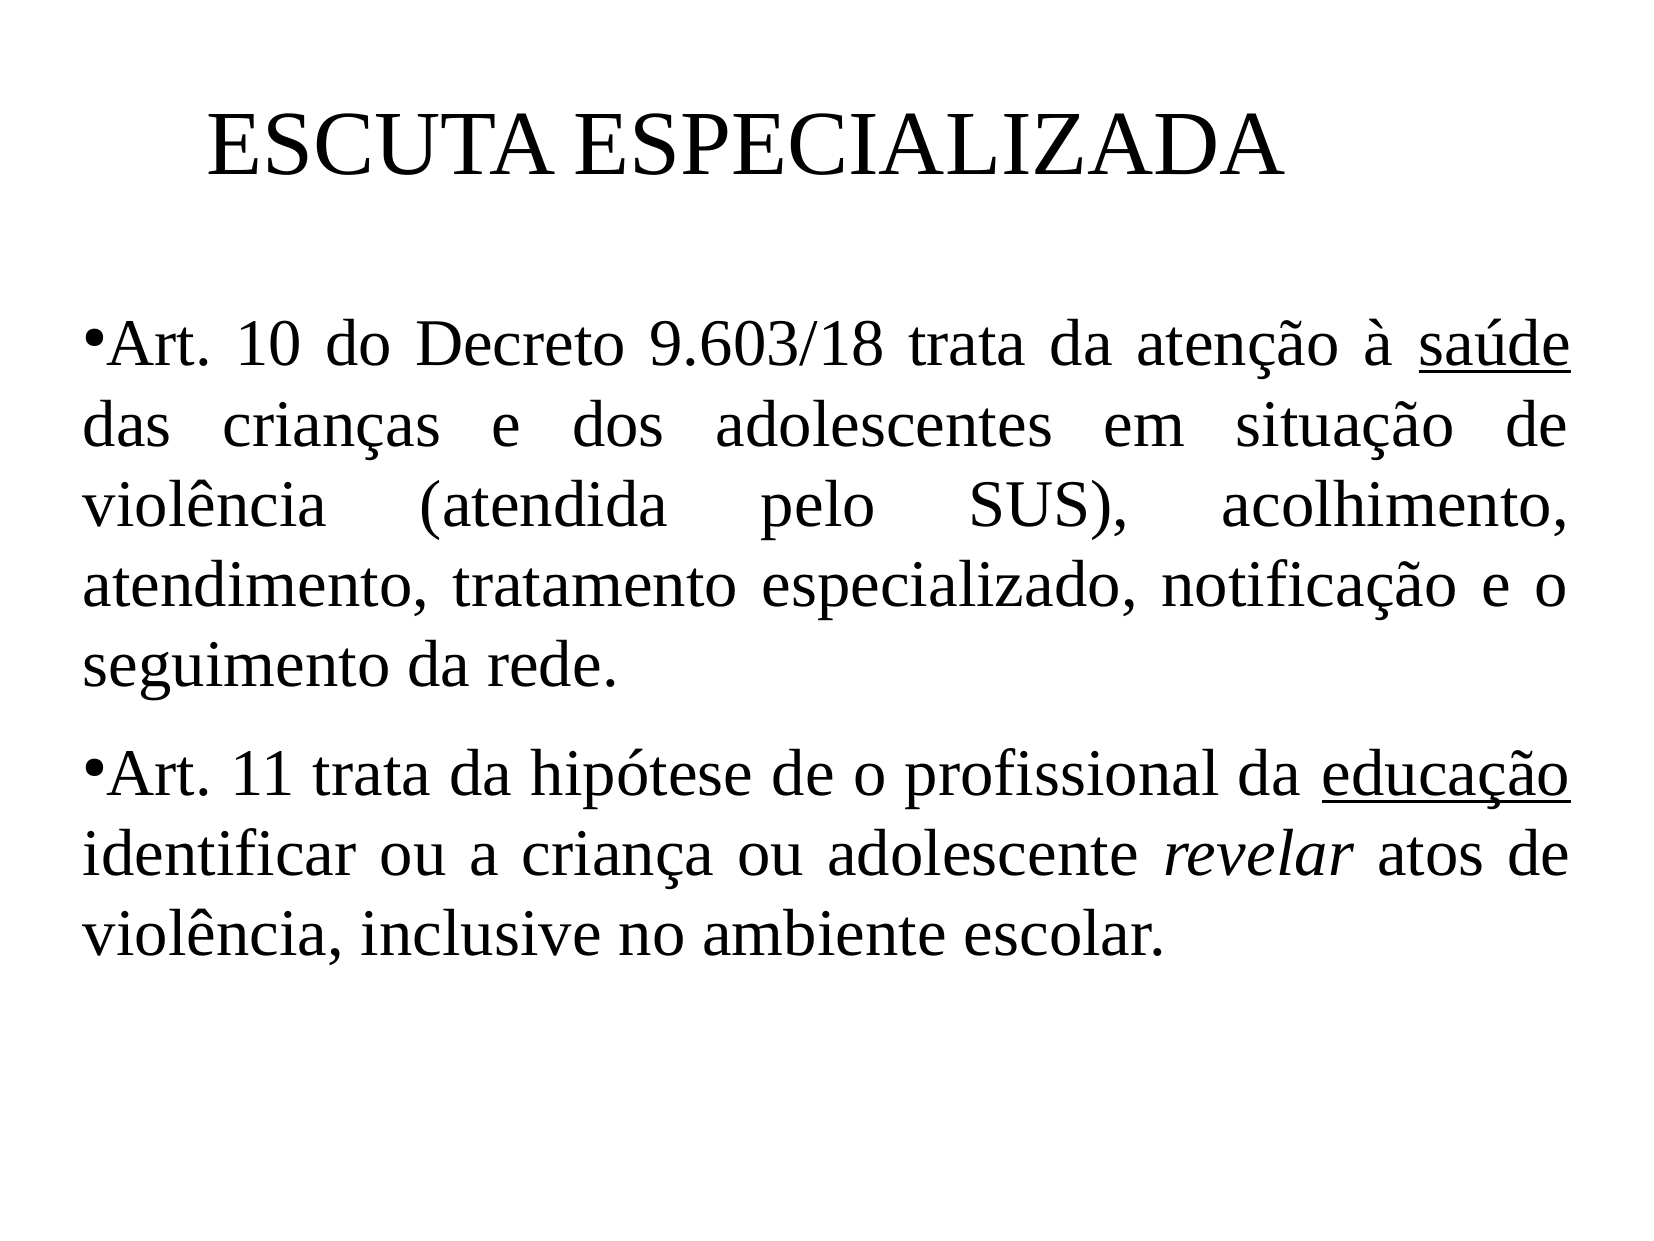

# ESCUTA ESPECIALIZADA
Art. 10 do Decreto 9.603/18 trata da atenção à saúde das crianças e dos adolescentes em situação de violência (atendida pelo SUS), acolhimento, atendimento, tratamento especializado, notificação e o seguimento da rede.
Art. 11 trata da hipótese de o profissional da educação identificar ou a criança ou adolescente revelar atos de violência, inclusive no ambiente escolar.